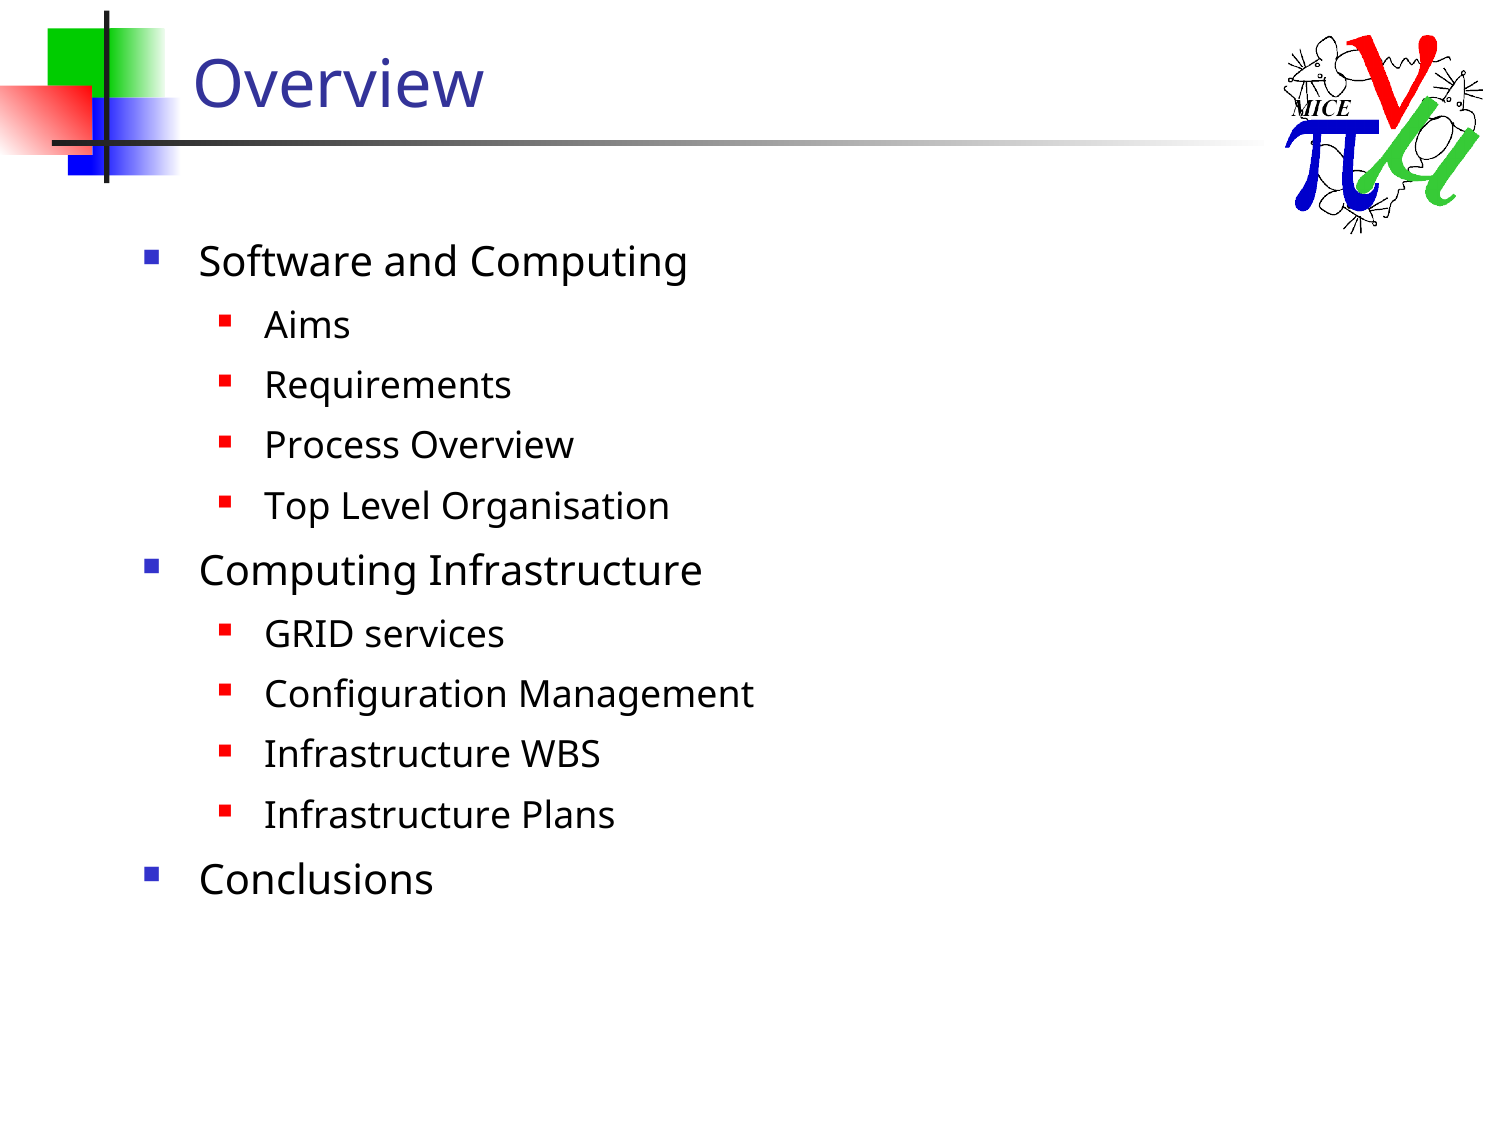

# Overview
Software and Computing
Aims
Requirements
Process Overview
Top Level Organisation
Computing Infrastructure
GRID services
Configuration Management
Infrastructure WBS
Infrastructure Plans
Conclusions